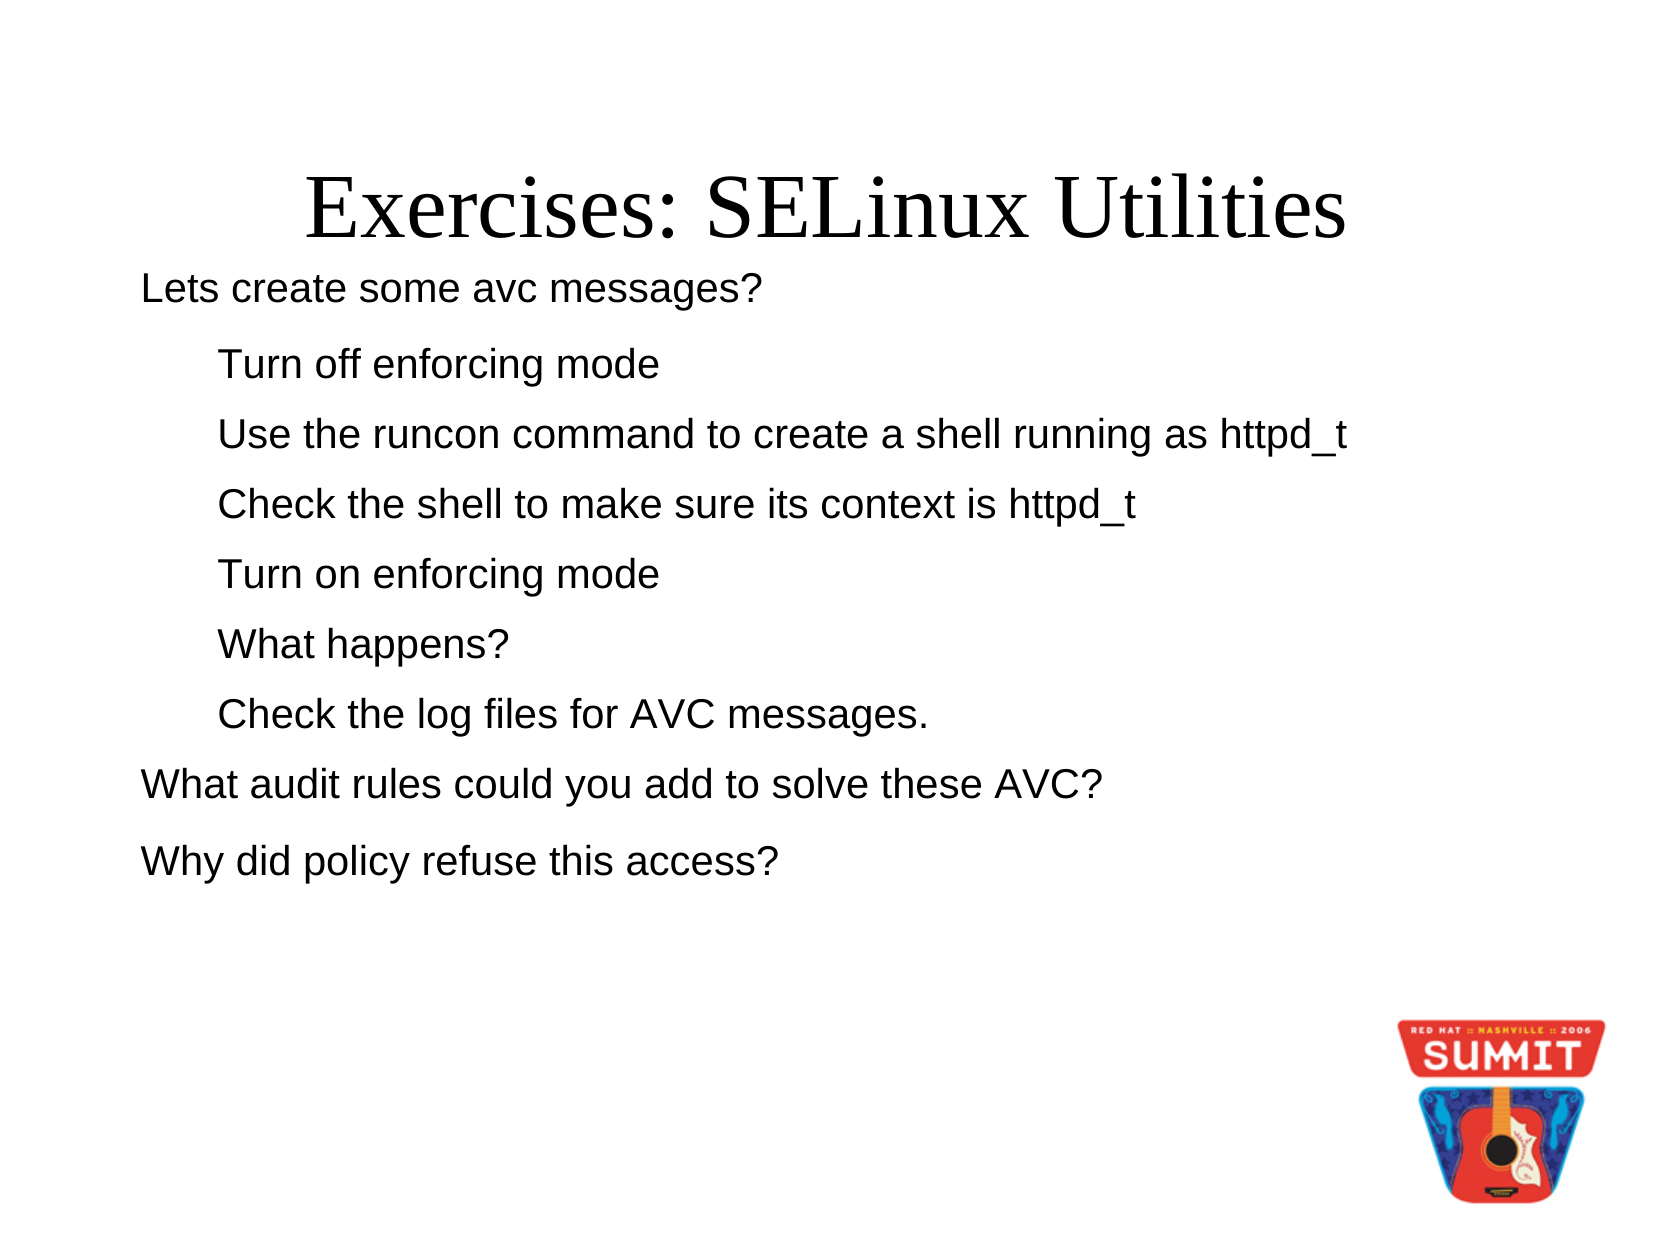

# Exercises: SELinux Utilities
Lets create some avc messages?
Turn off enforcing mode
Use the runcon command to create a shell running as httpd_t
Check the shell to make sure its context is httpd_t
Turn on enforcing mode
What happens?
Check the log files for AVC messages.
What audit rules could you add to solve these AVC?
Why did policy refuse this access?